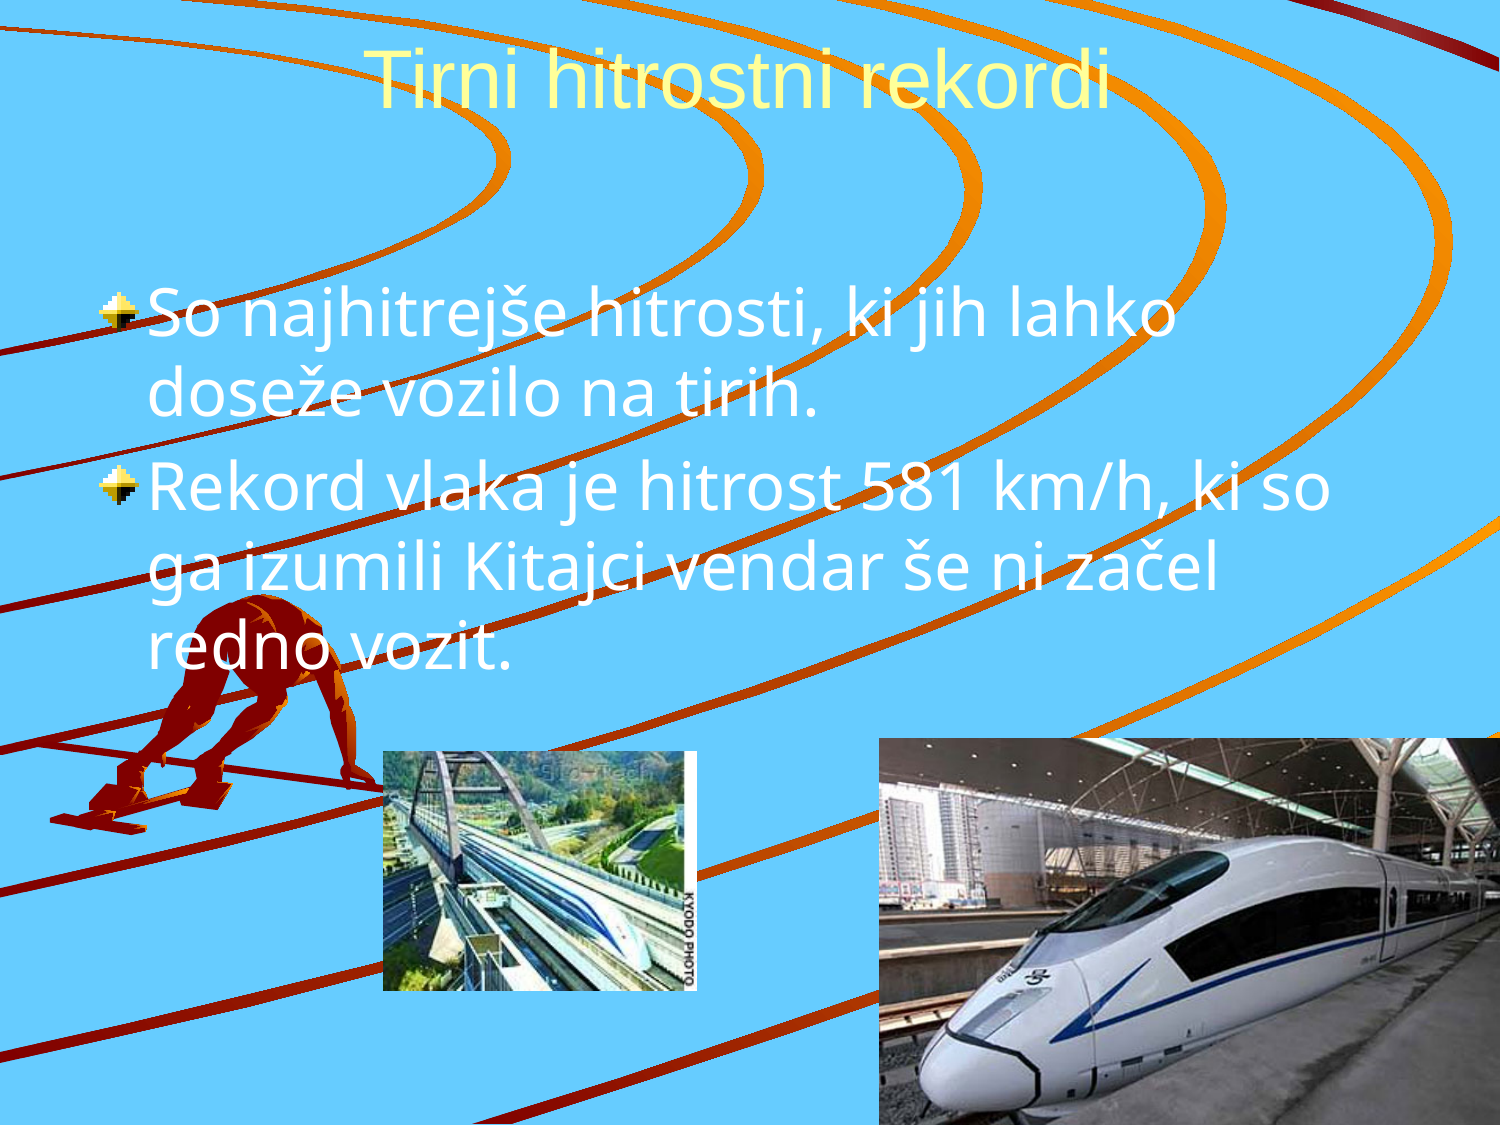

# Tirni hitrostni rekordi
So najhitrejše hitrosti, ki jih lahko doseže vozilo na tirih.
Rekord vlaka je hitrost 581 km/h, ki so ga izumili Kitajci vendar še ni začel redno vozit.